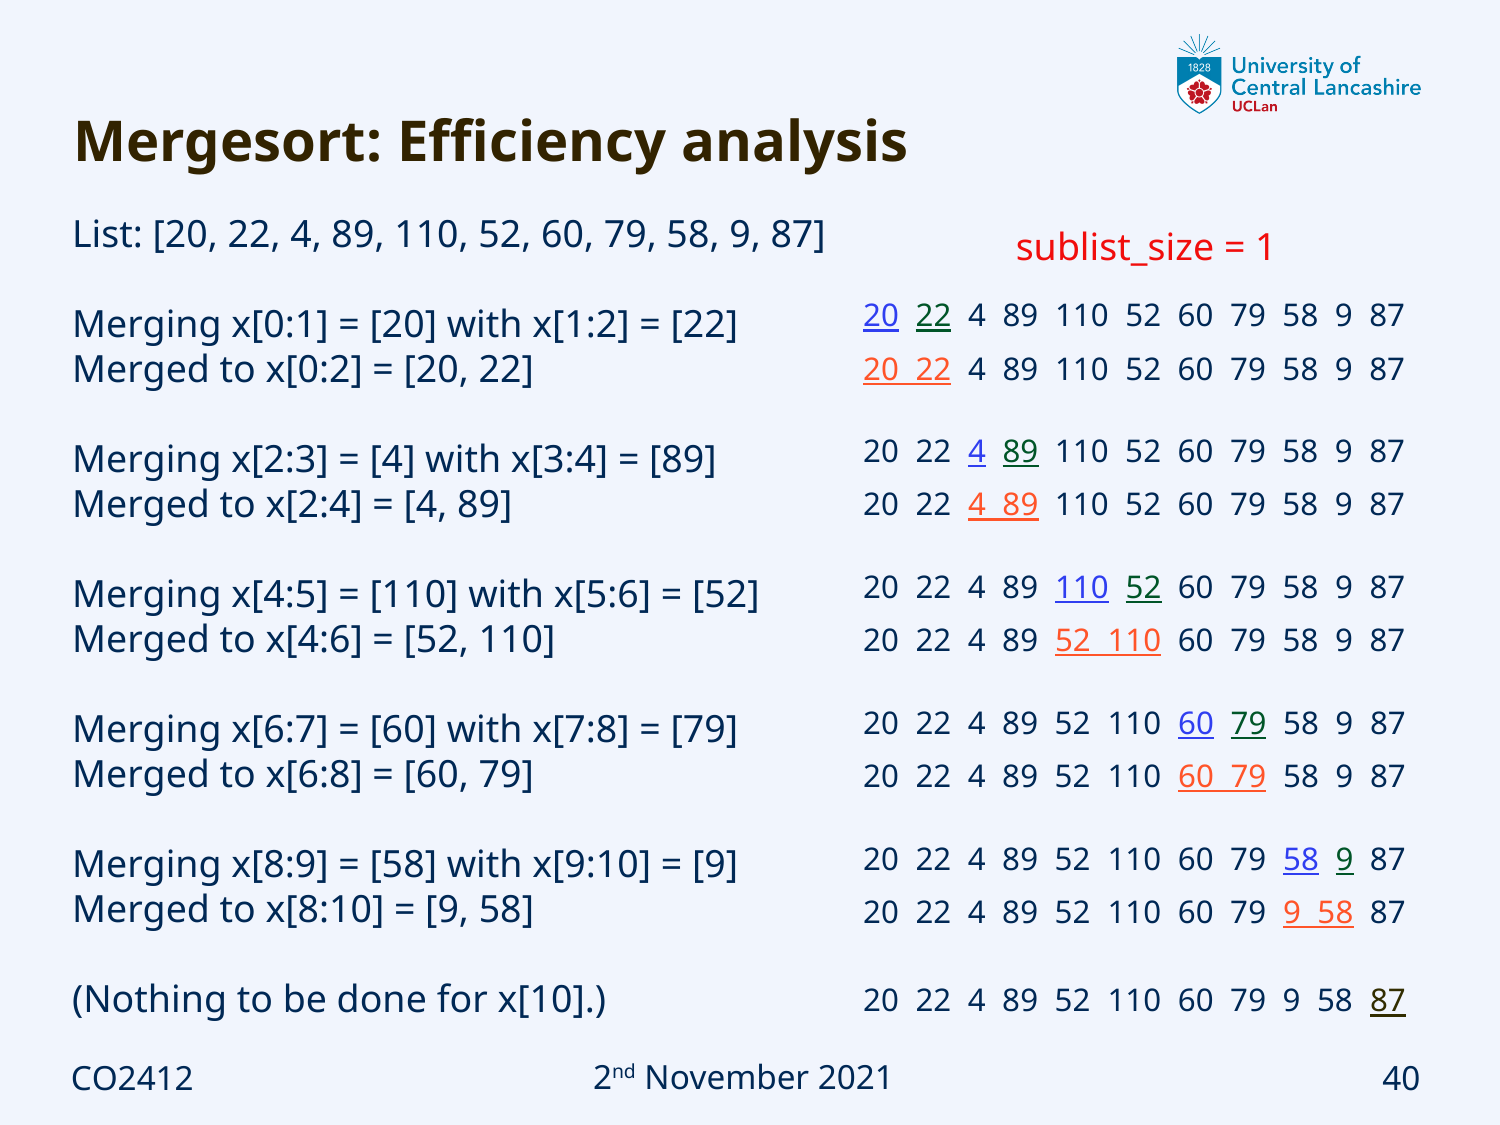

# Mergesort: Efficiency analysis
List: [20, 22, 4, 89, 110, 52, 60, 79, 58, 9, 87]
Merging x[0:1] = [20] with x[1:2] = [22]
Merged to x[0:2] = [20, 22]
Merging x[2:3] = [4] with x[3:4] = [89]
Merged to x[2:4] = [4, 89]
Merging x[4:5] = [110] with x[5:6] = [52]
Merged to x[4:6] = [52, 110]
Merging x[6:7] = [60] with x[7:8] = [79]
Merged to x[6:8] = [60, 79]
Merging x[8:9] = [58] with x[9:10] = [9]
Merged to x[8:10] = [9, 58]
(Nothing to be done for x[10].)
sublist_size = 1
20 22 4 89 110 52 60 79 58 9 87
20 22 4 89 110 52 60 79 58 9 87
20 22 4 89 110 52 60 79 58 9 87
20 22 4 89 110 52 60 79 58 9 87
20 22 4 89 110 52 60 79 58 9 87
20 22 4 89 52 110 60 79 58 9 87
20 22 4 89 52 110 60 79 58 9 87
20 22 4 89 52 110 60 79 58 9 87
20 22 4 89 52 110 60 79 58 9 87
20 22 4 89 52 110 60 79 9 58 87
20 22 4 89 52 110 60 79 9 58 87